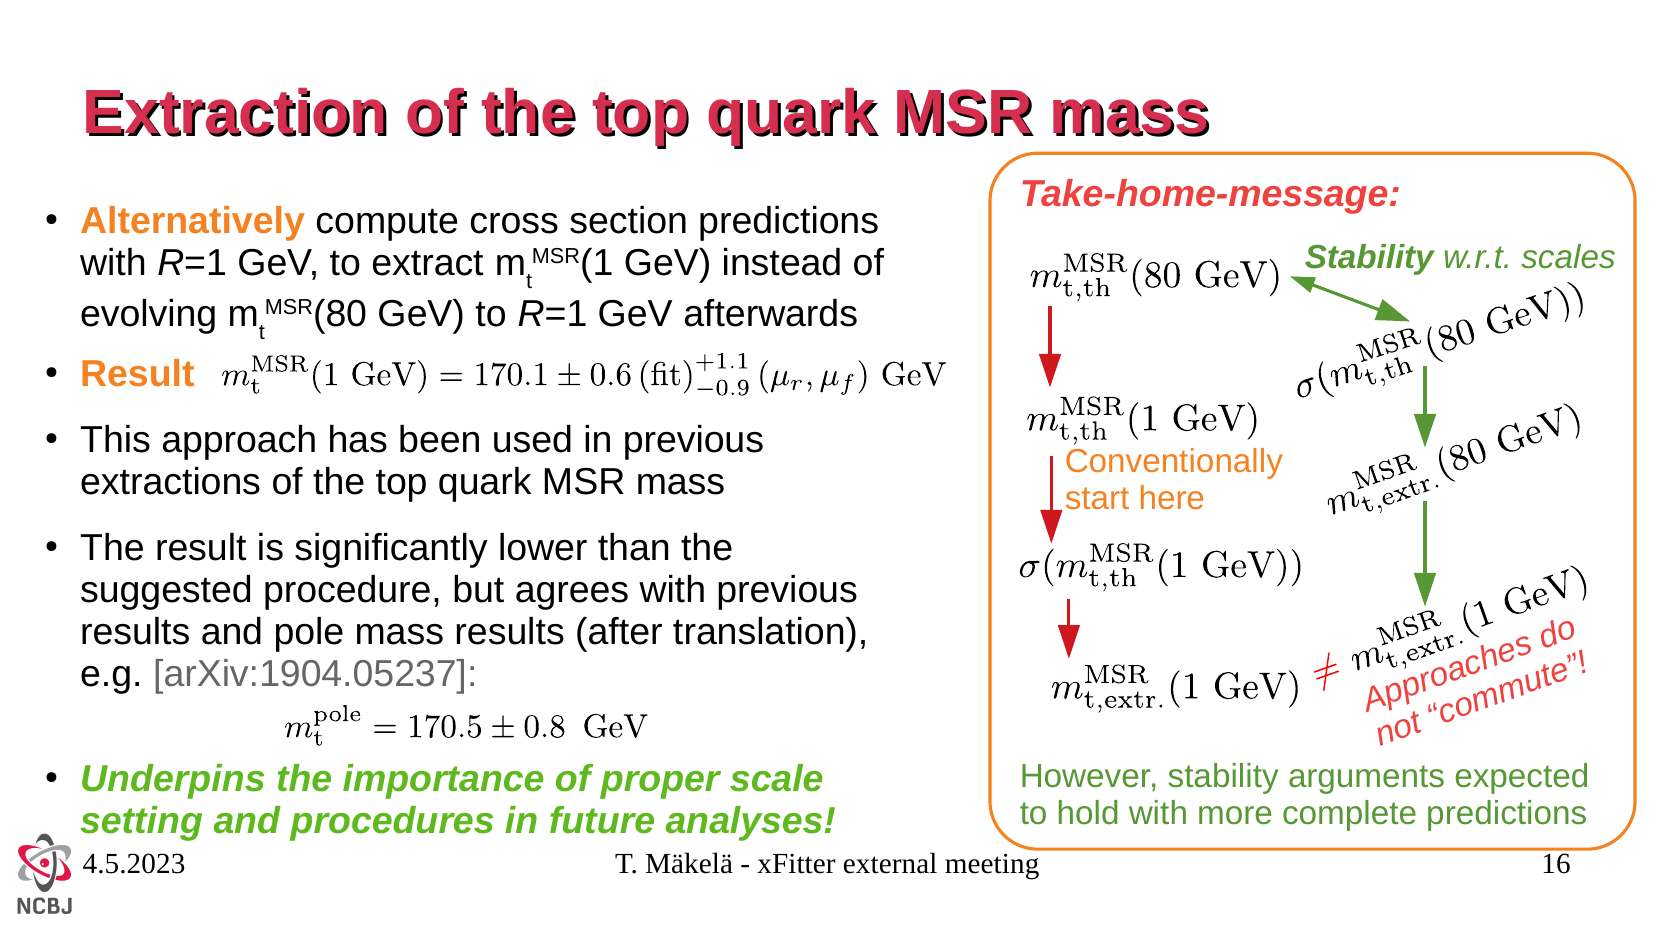

# Extraction of the top quark MSR mass
Take-home-message:
Alternatively compute cross section predictions with R=1 GeV, to extract mtMSR(1 GeV) instead of evolving mtMSR(80 GeV) to R=1 GeV afterwards
Result
This approach has been used in previous extractions of the top quark MSR mass
The result is significantly lower than the suggested procedure, but agrees with previous results and pole mass results (after translation), e.g. [arXiv:1904.05237]:
Stability w.r.t. scales
Conventionally start here
Approaches do not “commute”!
Underpins the importance of proper scale setting and procedures in future analyses!
However, stability arguments expected to hold with more complete predictions
4.5.2023
T. Mäkelä - xFitter external meeting
16